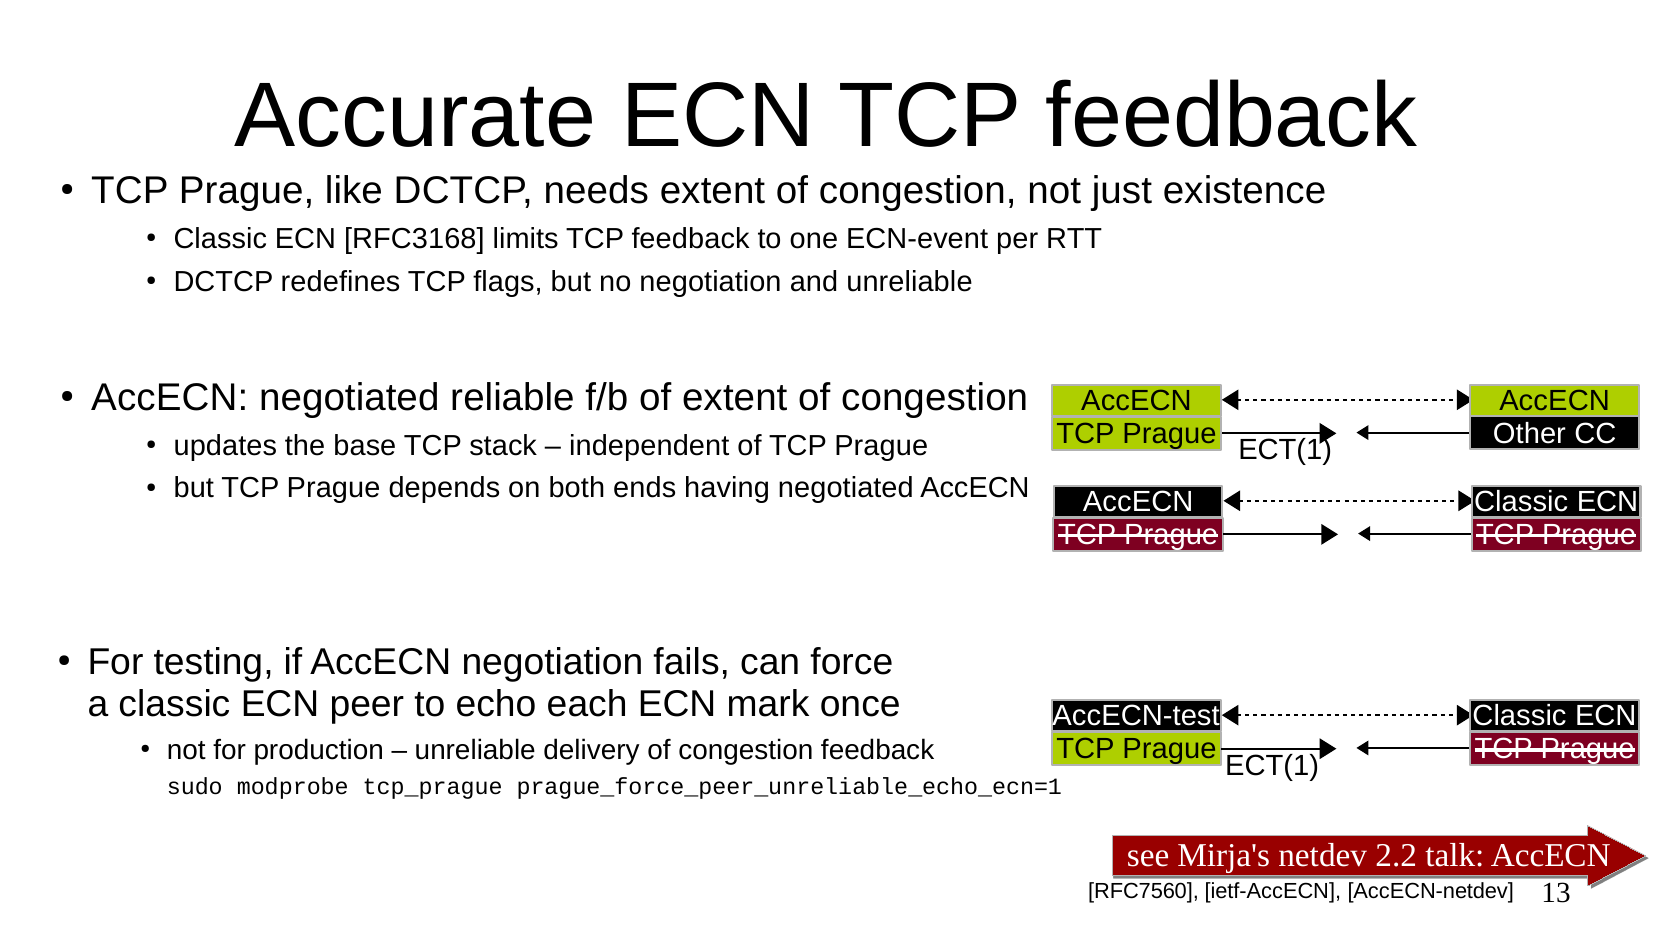

# Accurate ECN TCP feedback
TCP Prague, like DCTCP, needs extent of congestion, not just existence
Classic ECN [RFC3168] limits TCP feedback to one ECN-event per RTT
DCTCP redefines TCP flags, but no negotiation and unreliable
AccECN: negotiated reliable f/b of extent of congestion
updates the base TCP stack – independent of TCP Prague
but TCP Prague depends on both ends having negotiated AccECN
AccECN
AccECN
Other CC
TCP Prague
ECT(1)
AccECN
Classic ECN
TCP Prague
TCP Prague
For testing, if AccECN negotiation fails, can force
a classic ECN peer to echo each ECN mark once
not for production – unreliable delivery of congestion feedback
sudo modprobe tcp_prague prague_force_peer_unreliable_echo_ecn=1
AccECN-test
Classic ECN
TCP Prague
TCP Prague
ECT(1)
see Mirja's netdev 2.2 talk: AccECN
[RFC7560], [ietf-AccECN], [AccECN-netdev]
13